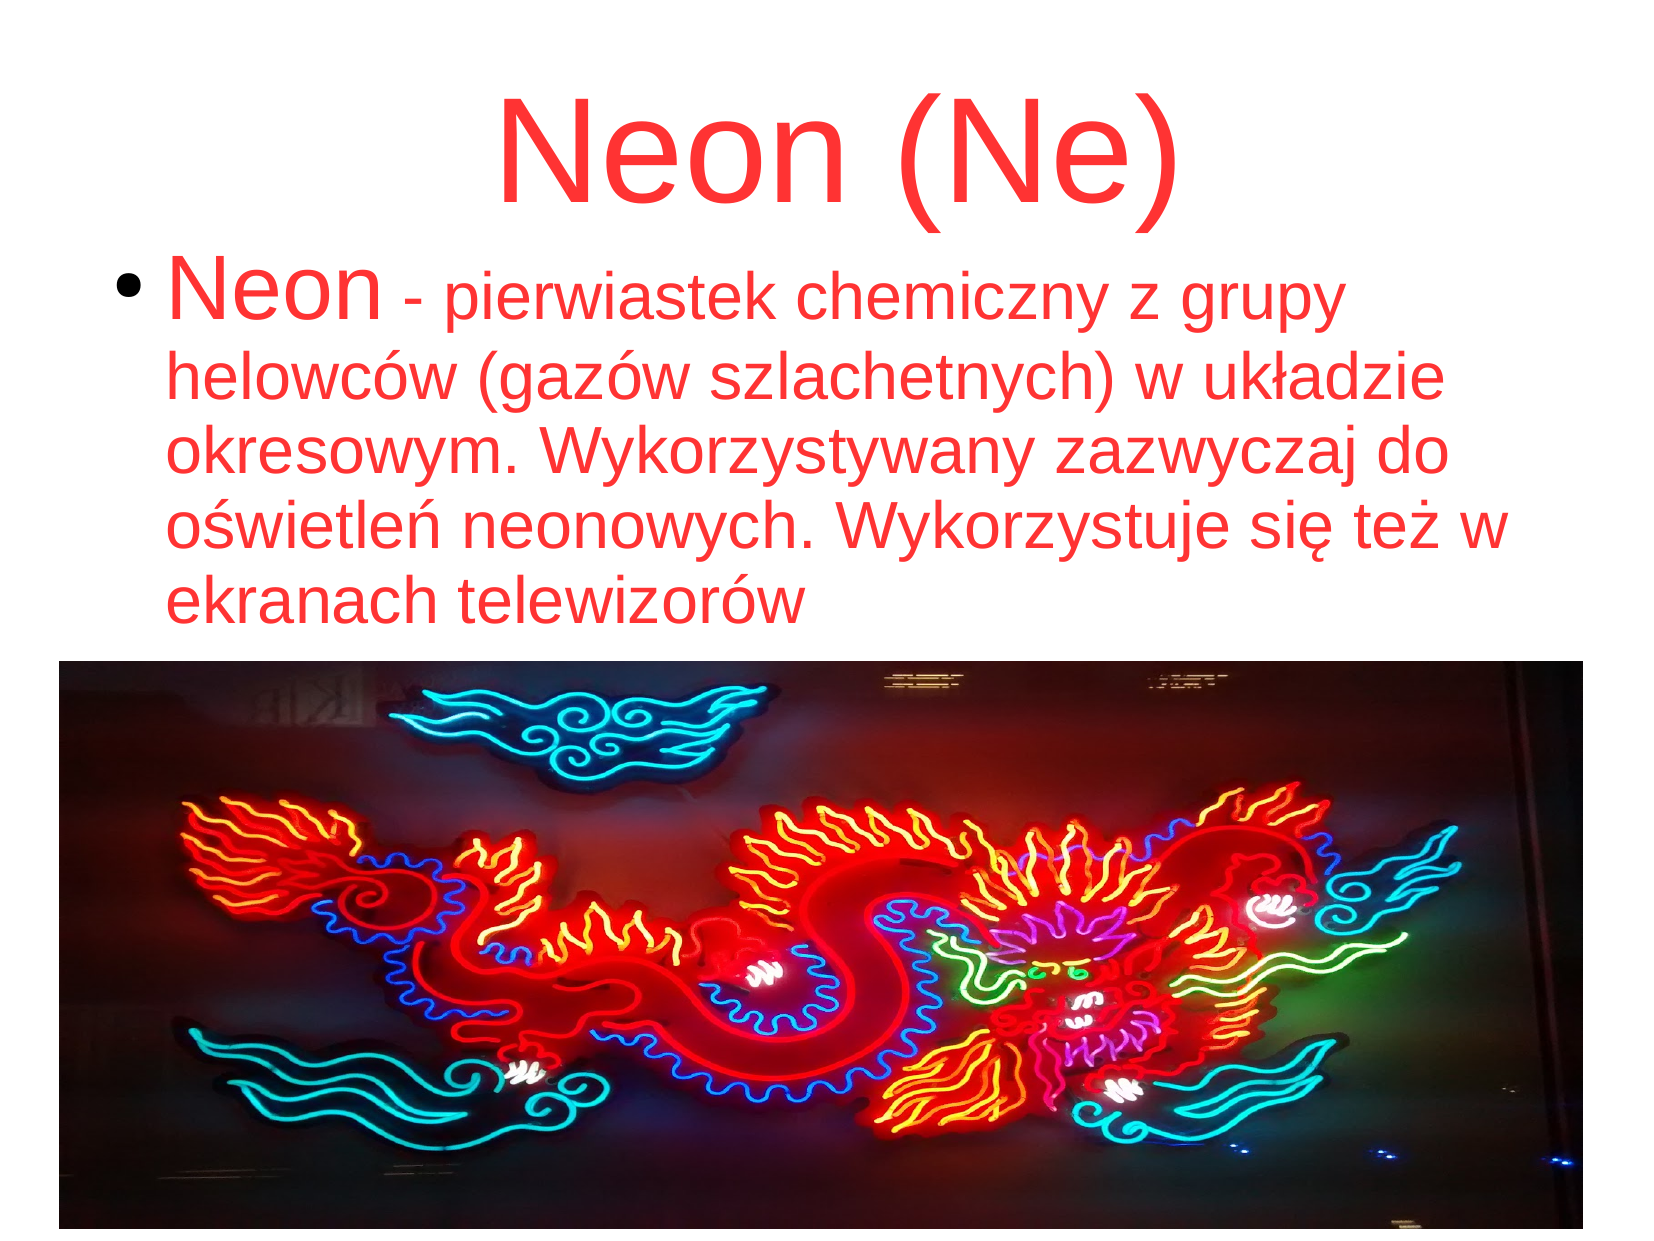

# Neon (Ne)
Neon - pierwiastek chemiczny z grupy helowców (gazów szlachetnych) w układzie okresowym. Wykorzystywany zazwyczaj do oświetleń neonowych. Wykorzystuje się też w ekranach telewizorów